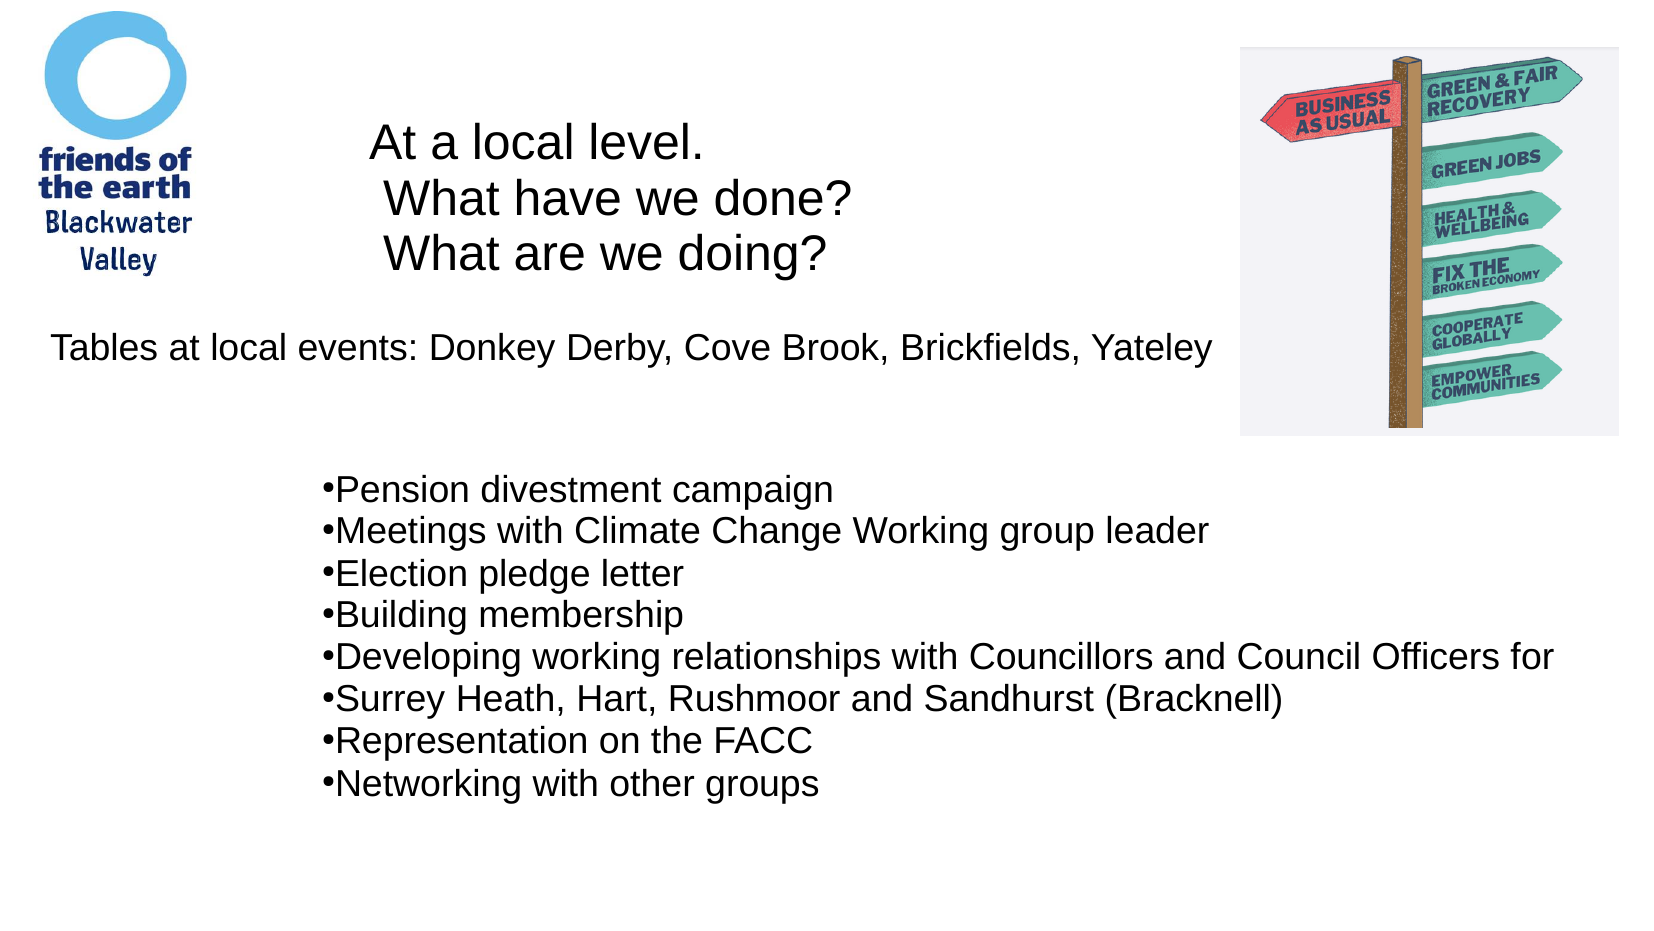

At a local level.
 What have we done?
 What are we doing?
Tables at local events: Donkey Derby, Cove Brook, Brickfields, Yateley
Pension divestment campaign
Meetings with Climate Change Working group leader
Election pledge letter
Building membership
Developing working relationships with Councillors and Council Officers for
Surrey Heath, Hart, Rushmoor and Sandhurst (Bracknell)
Representation on the FACC
Networking with other groups